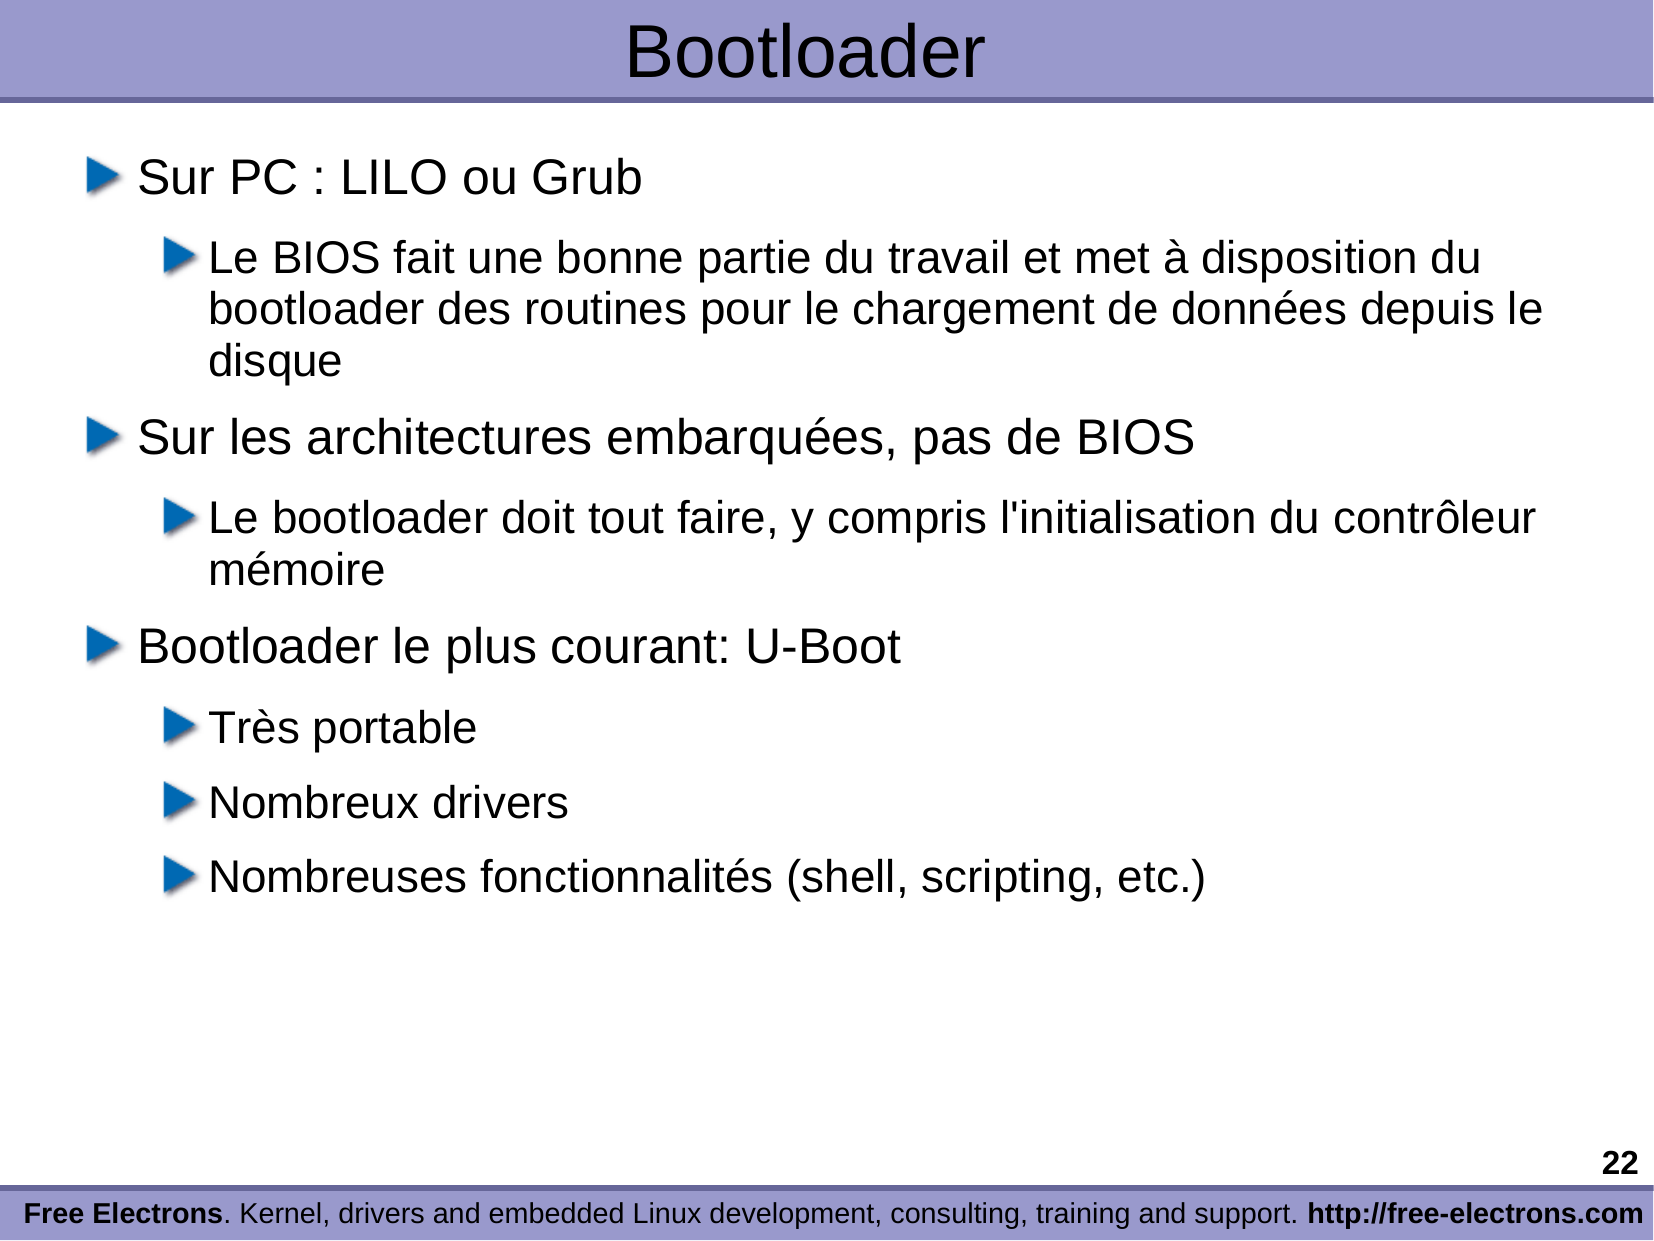

# Bootloader
Sur PC : LILO ou Grub
Le BIOS fait une bonne partie du travail et met à disposition du bootloader des routines pour le chargement de données depuis le disque
Sur les architectures embarquées, pas de BIOS
Le bootloader doit tout faire, y compris l'initialisation du contrôleur mémoire
Bootloader le plus courant: U-Boot
Très portable
Nombreux drivers
Nombreuses fonctionnalités (shell, scripting, etc.)